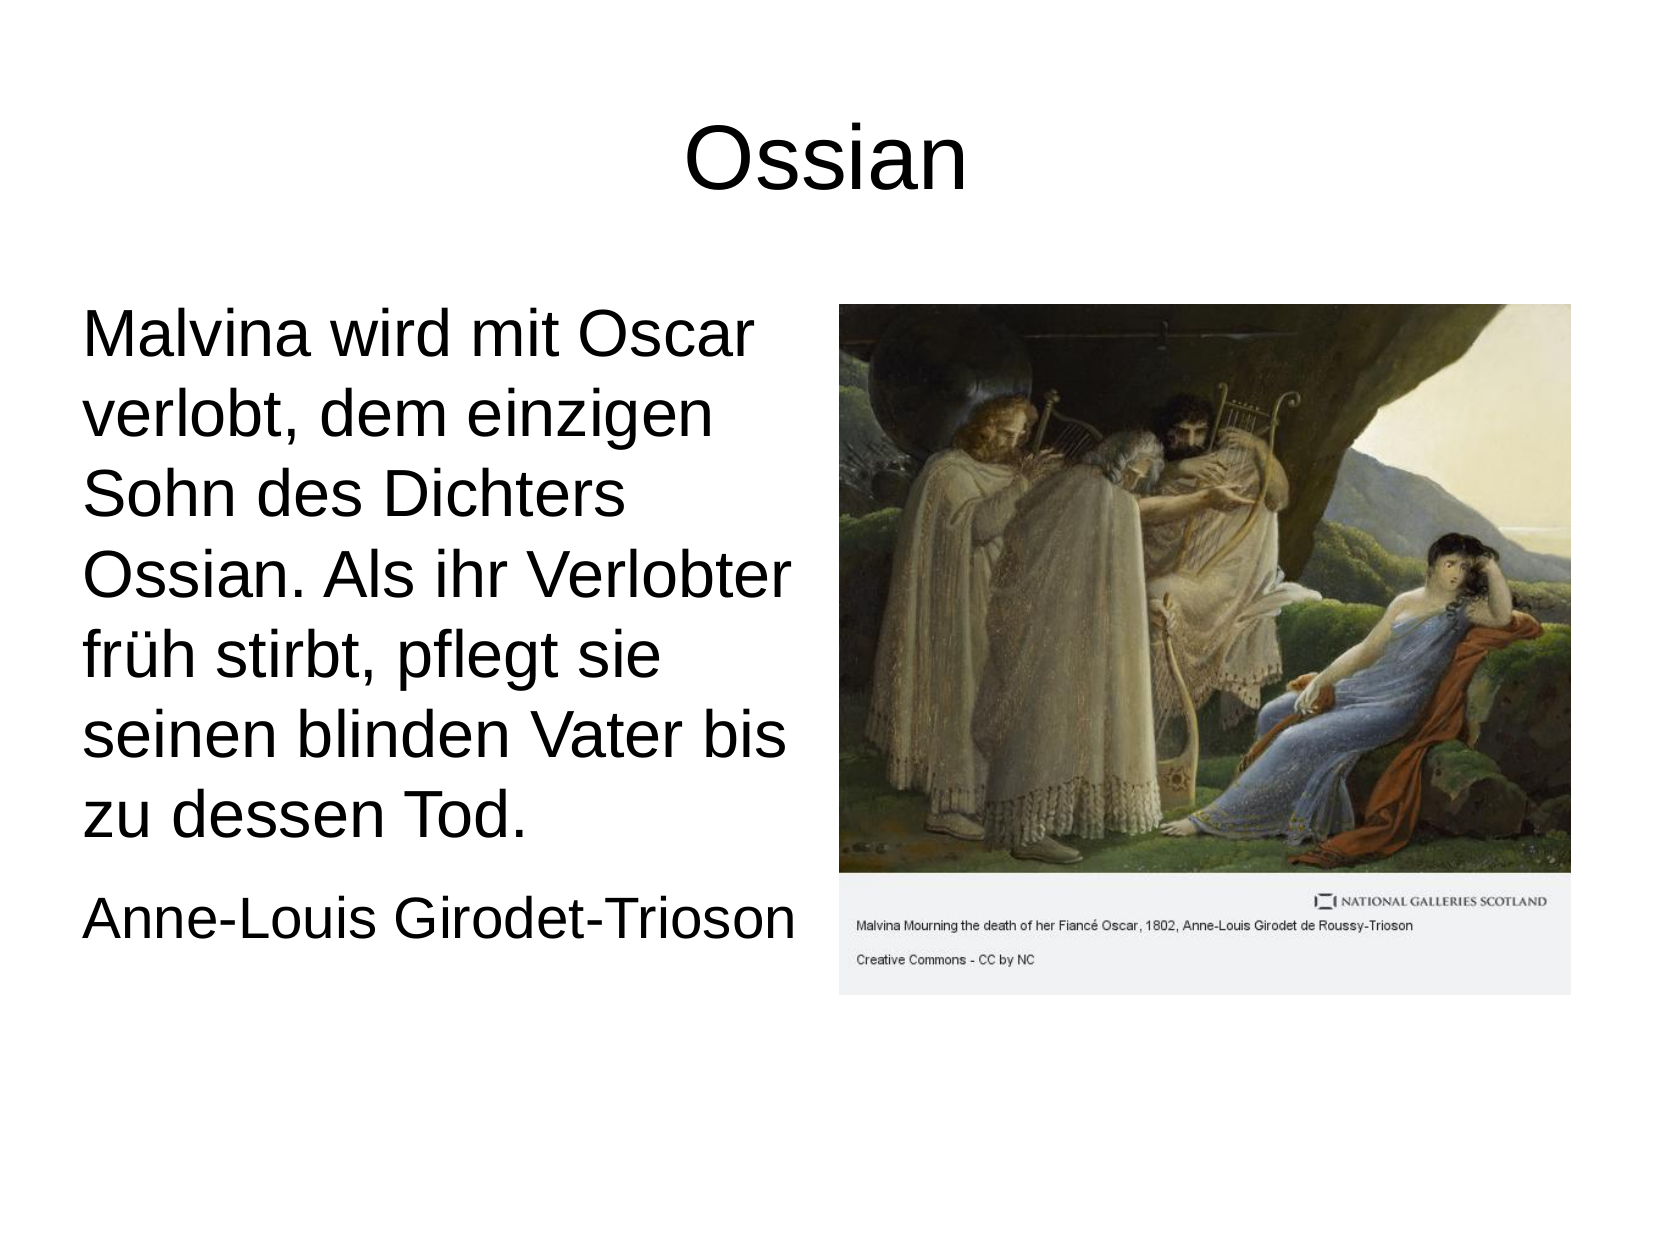

# Ossian
Malvina wird mit Oscar verlobt, dem einzigen Sohn des Dichters Ossian. Als ihr Verlobter früh stirbt, pflegt sie seinen blinden Vater bis zu dessen Tod.
Anne-Louis Girodet-Trioson